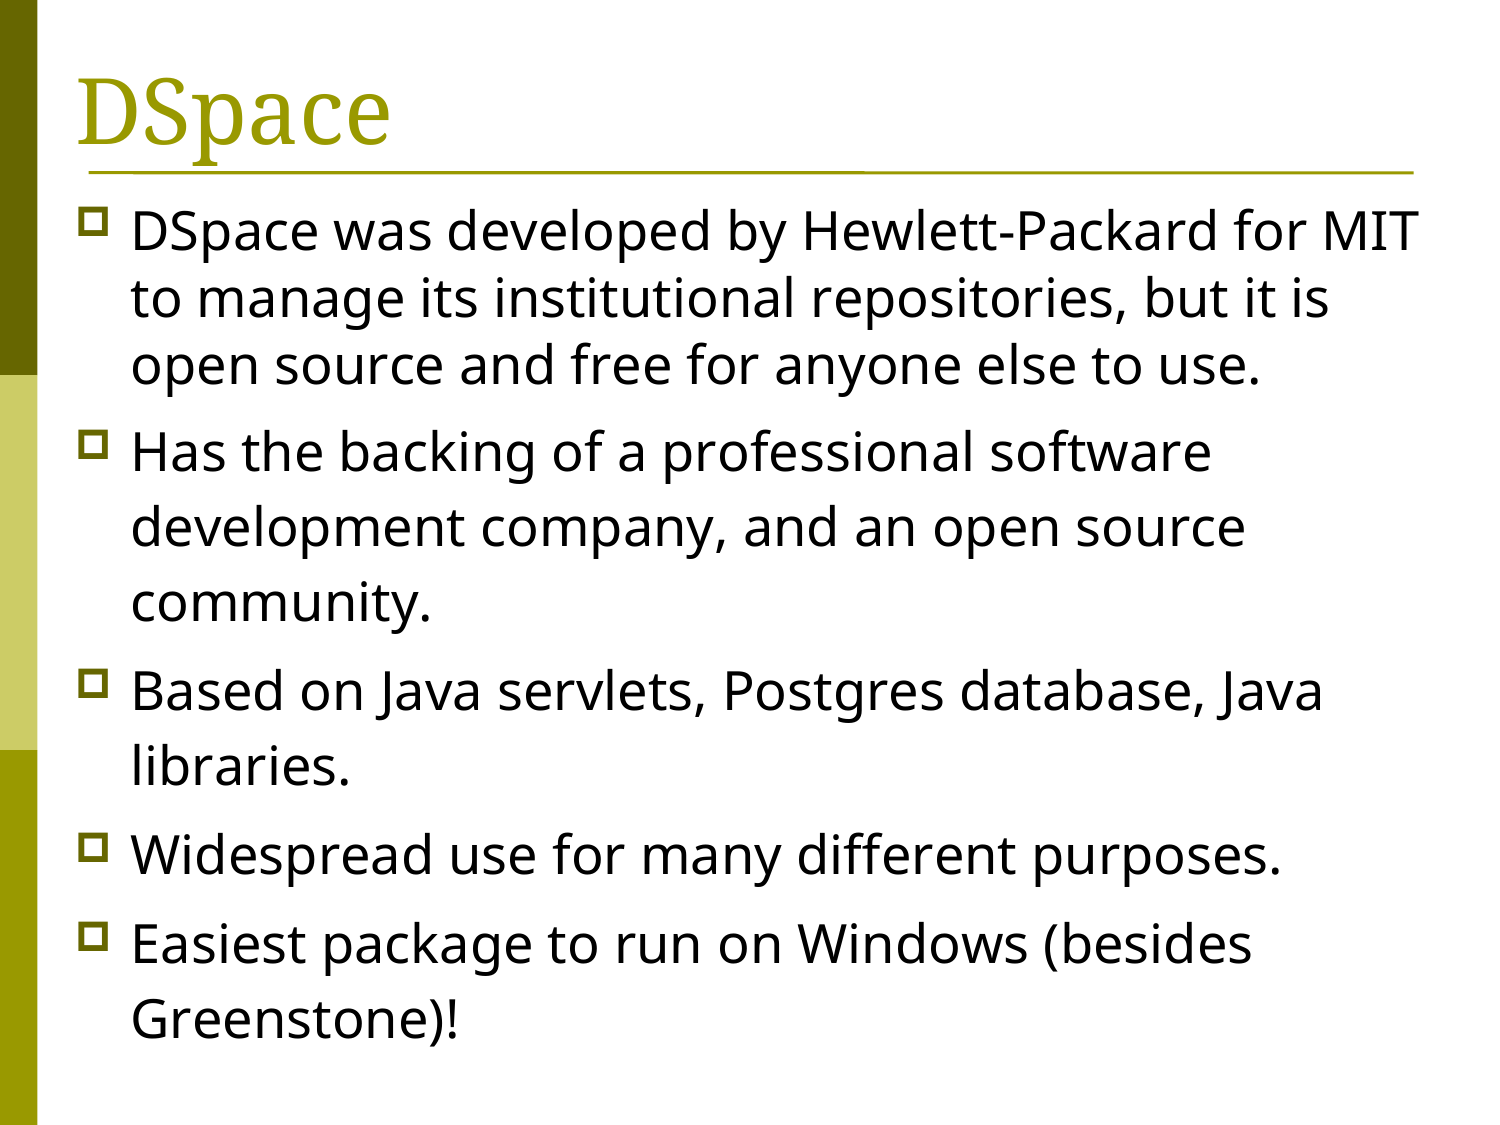

# DSpace
DSpace was developed by Hewlett-Packard for MIT to manage its institutional repositories, but it is open source and free for anyone else to use.
Has the backing of a professional software development company, and an open source community.
Based on Java servlets, Postgres database, Java libraries.
Widespread use for many different purposes.
Easiest package to run on Windows (besides Greenstone)!